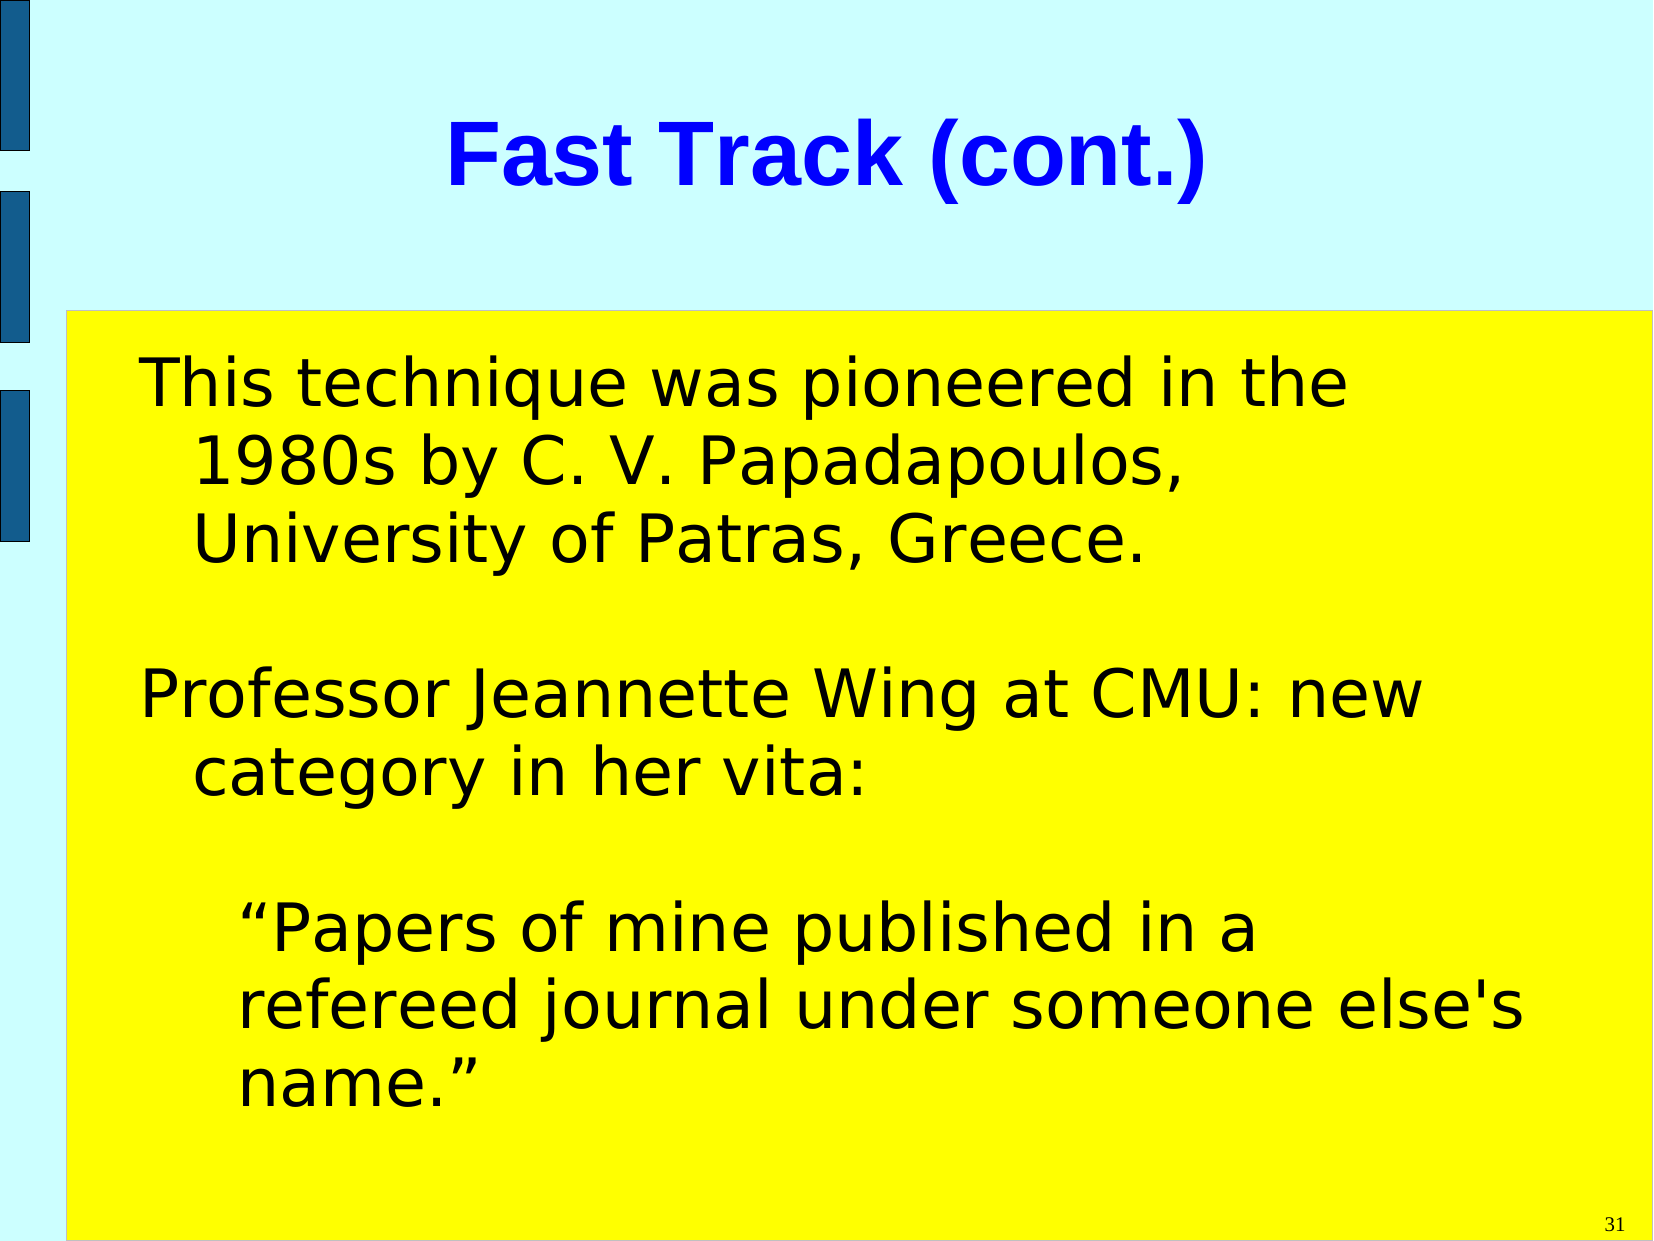

# Fast Track (cont.)
This technique was pioneered in the 1980s by C. V. Papadapoulos, University of Patras, Greece.
Professor Jeannette Wing at CMU: new category in her vita:
“Papers of mine published in a refereed journal under someone else's name.”